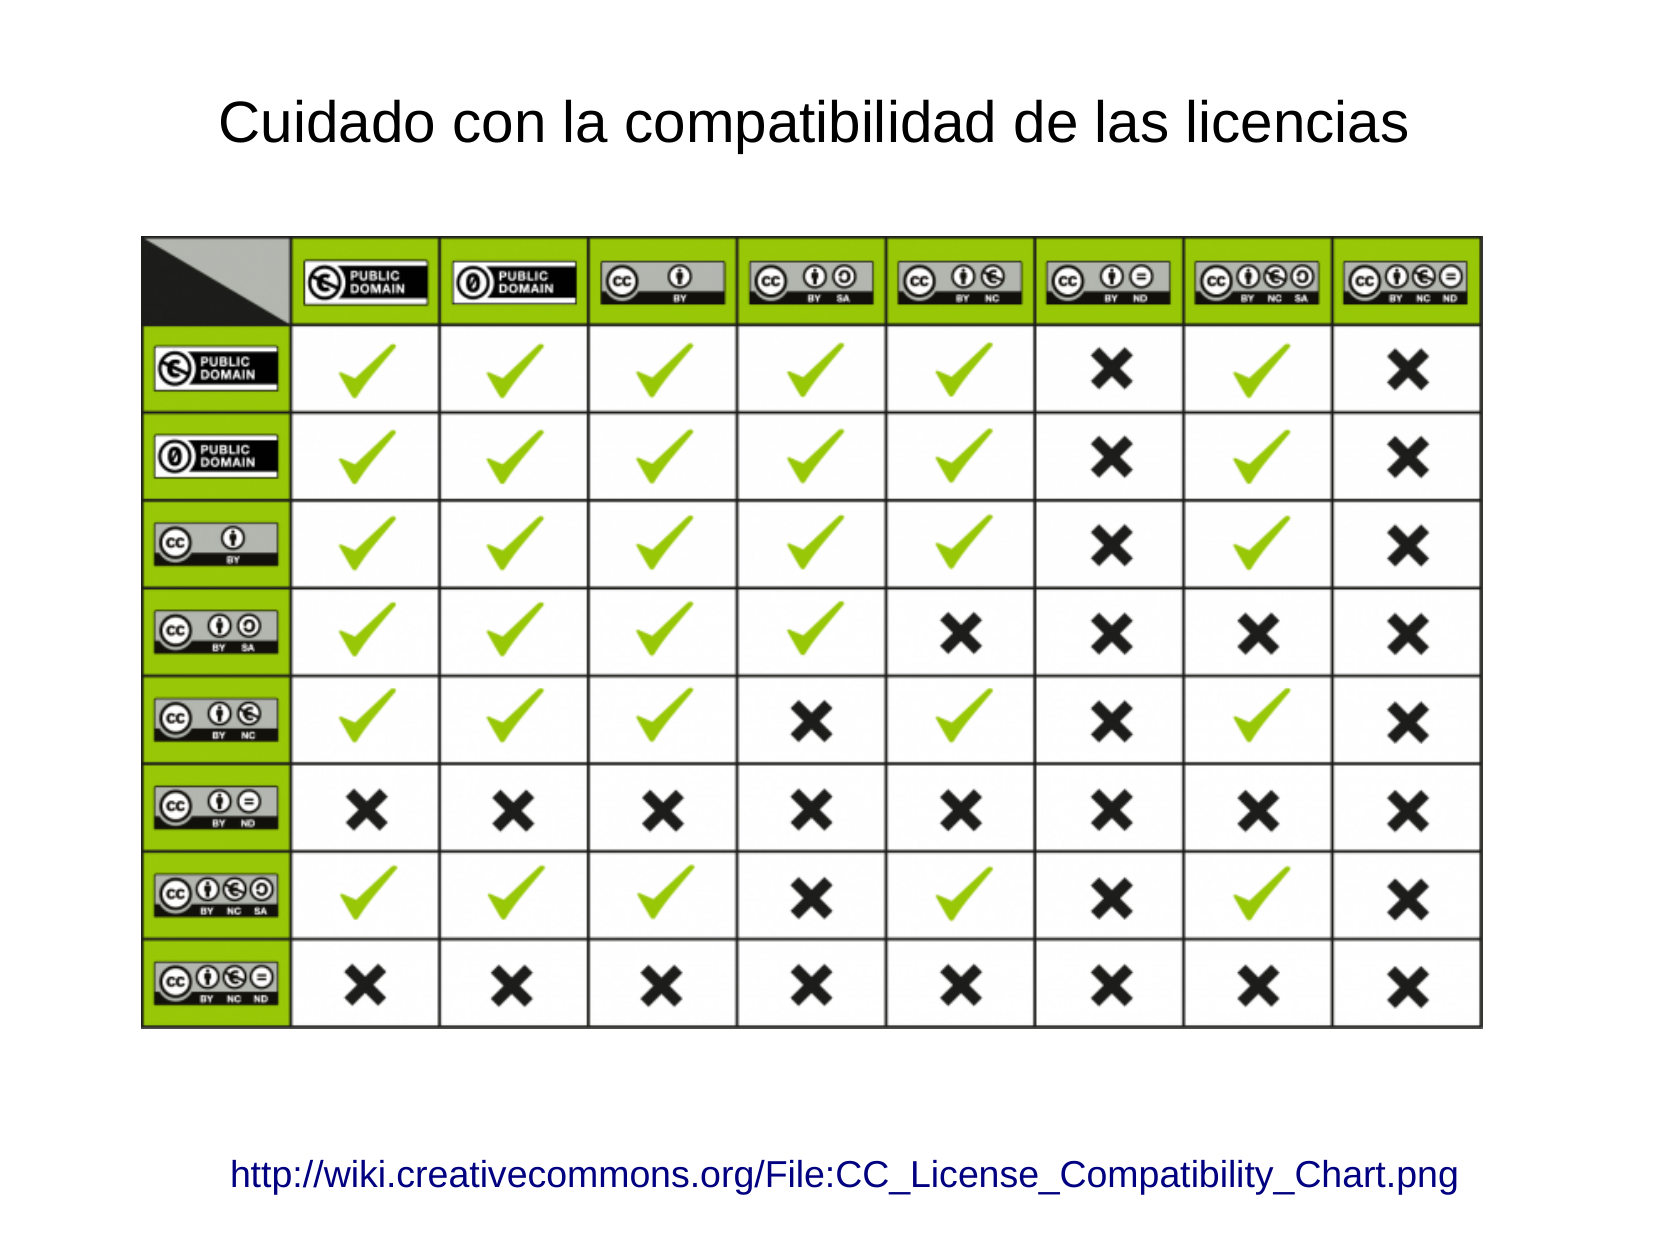

Cuidado con la compatibilidad de las licencias
http://wiki.creativecommons.org/File:CC_License_Compatibility_Chart.png